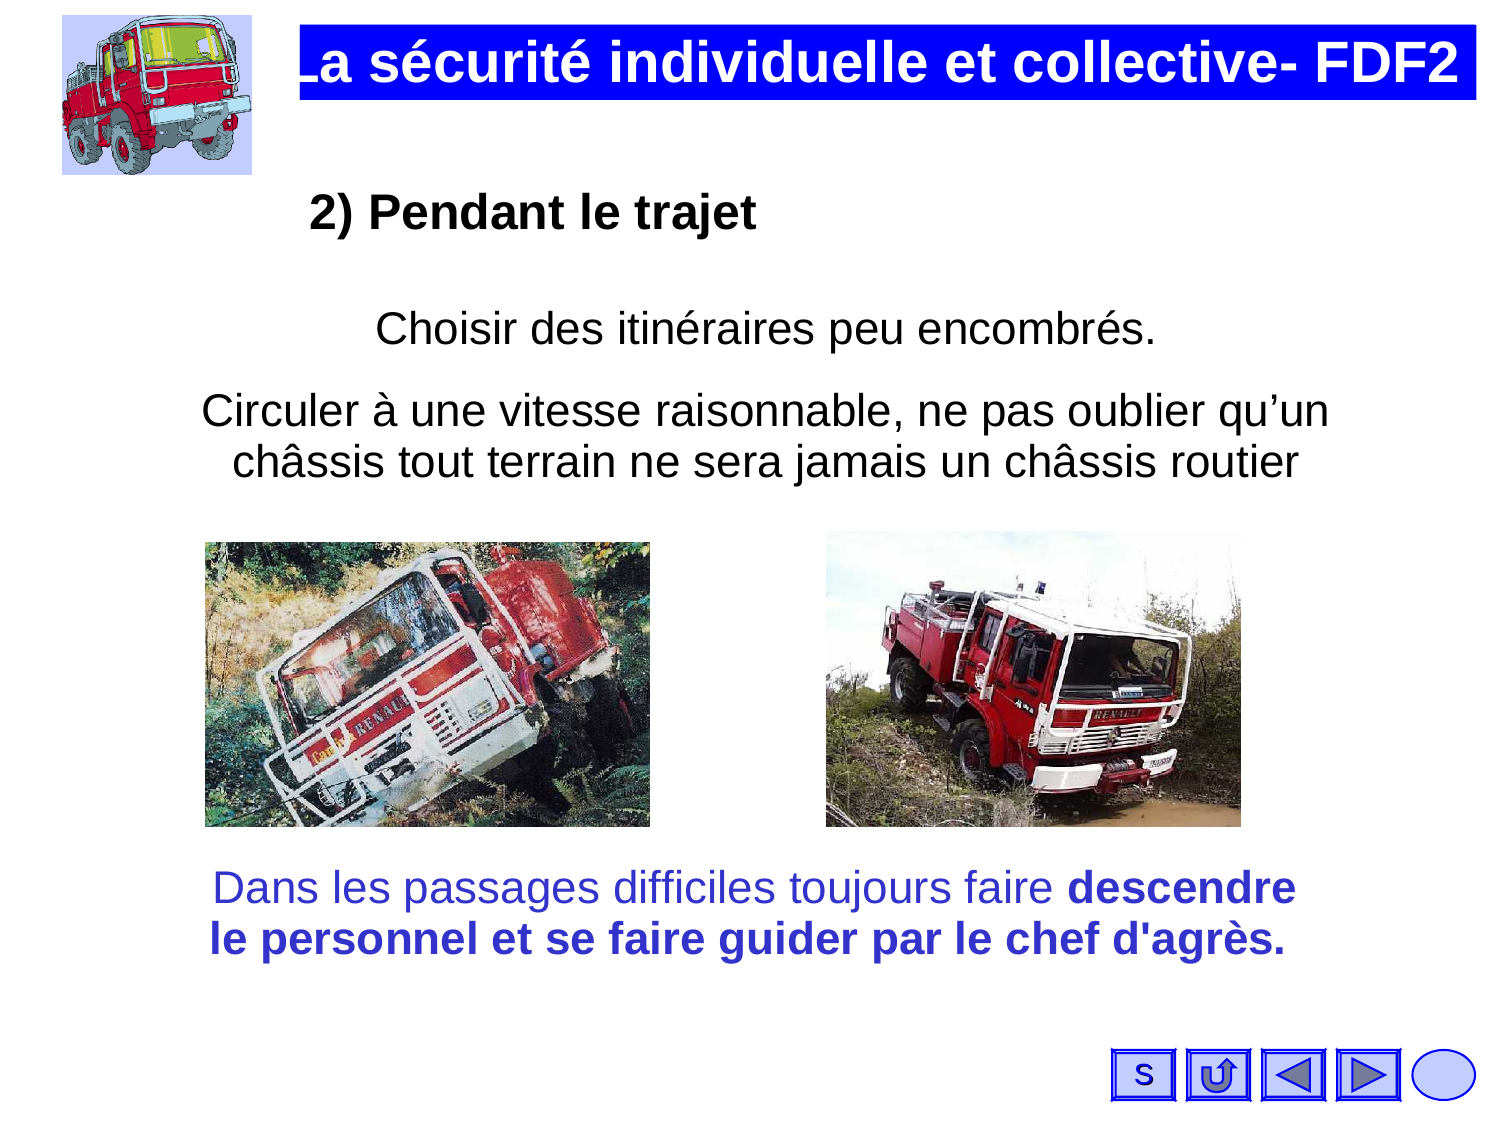

FDF2
La sécurité individuelle et collective- FDF2
La surveillance active - FDF2
2) Pendant le trajet
Choisir des itinéraires peu encombrés.
Circuler à une vitesse raisonnable, ne pas oublier qu’un châssis tout terrain ne sera jamais un châssis routier
Dans les passages difficiles toujours faire descendre le personnel et se faire guider par le chef d'agrès.